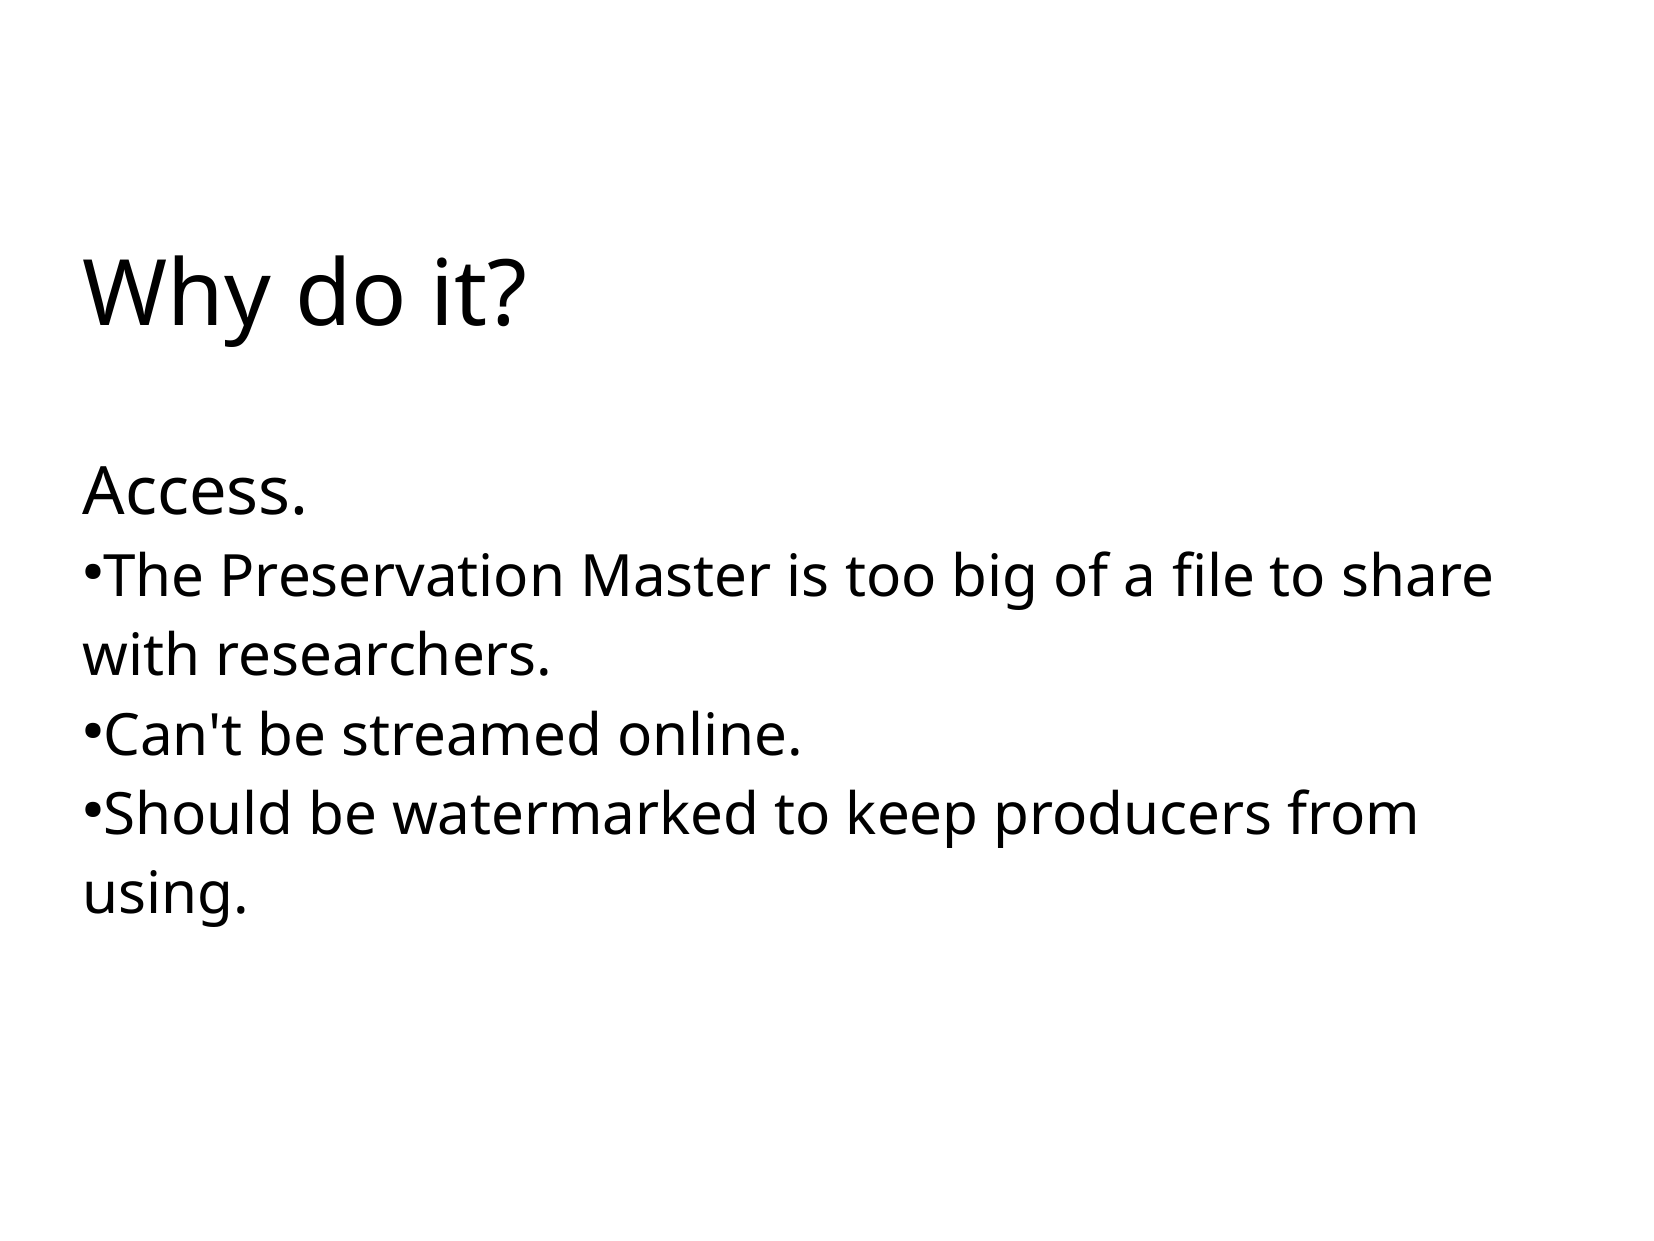

# Why do it?
Access.
The Preservation Master is too big of a file to share with researchers.
Can't be streamed online.
Should be watermarked to keep producers from using.